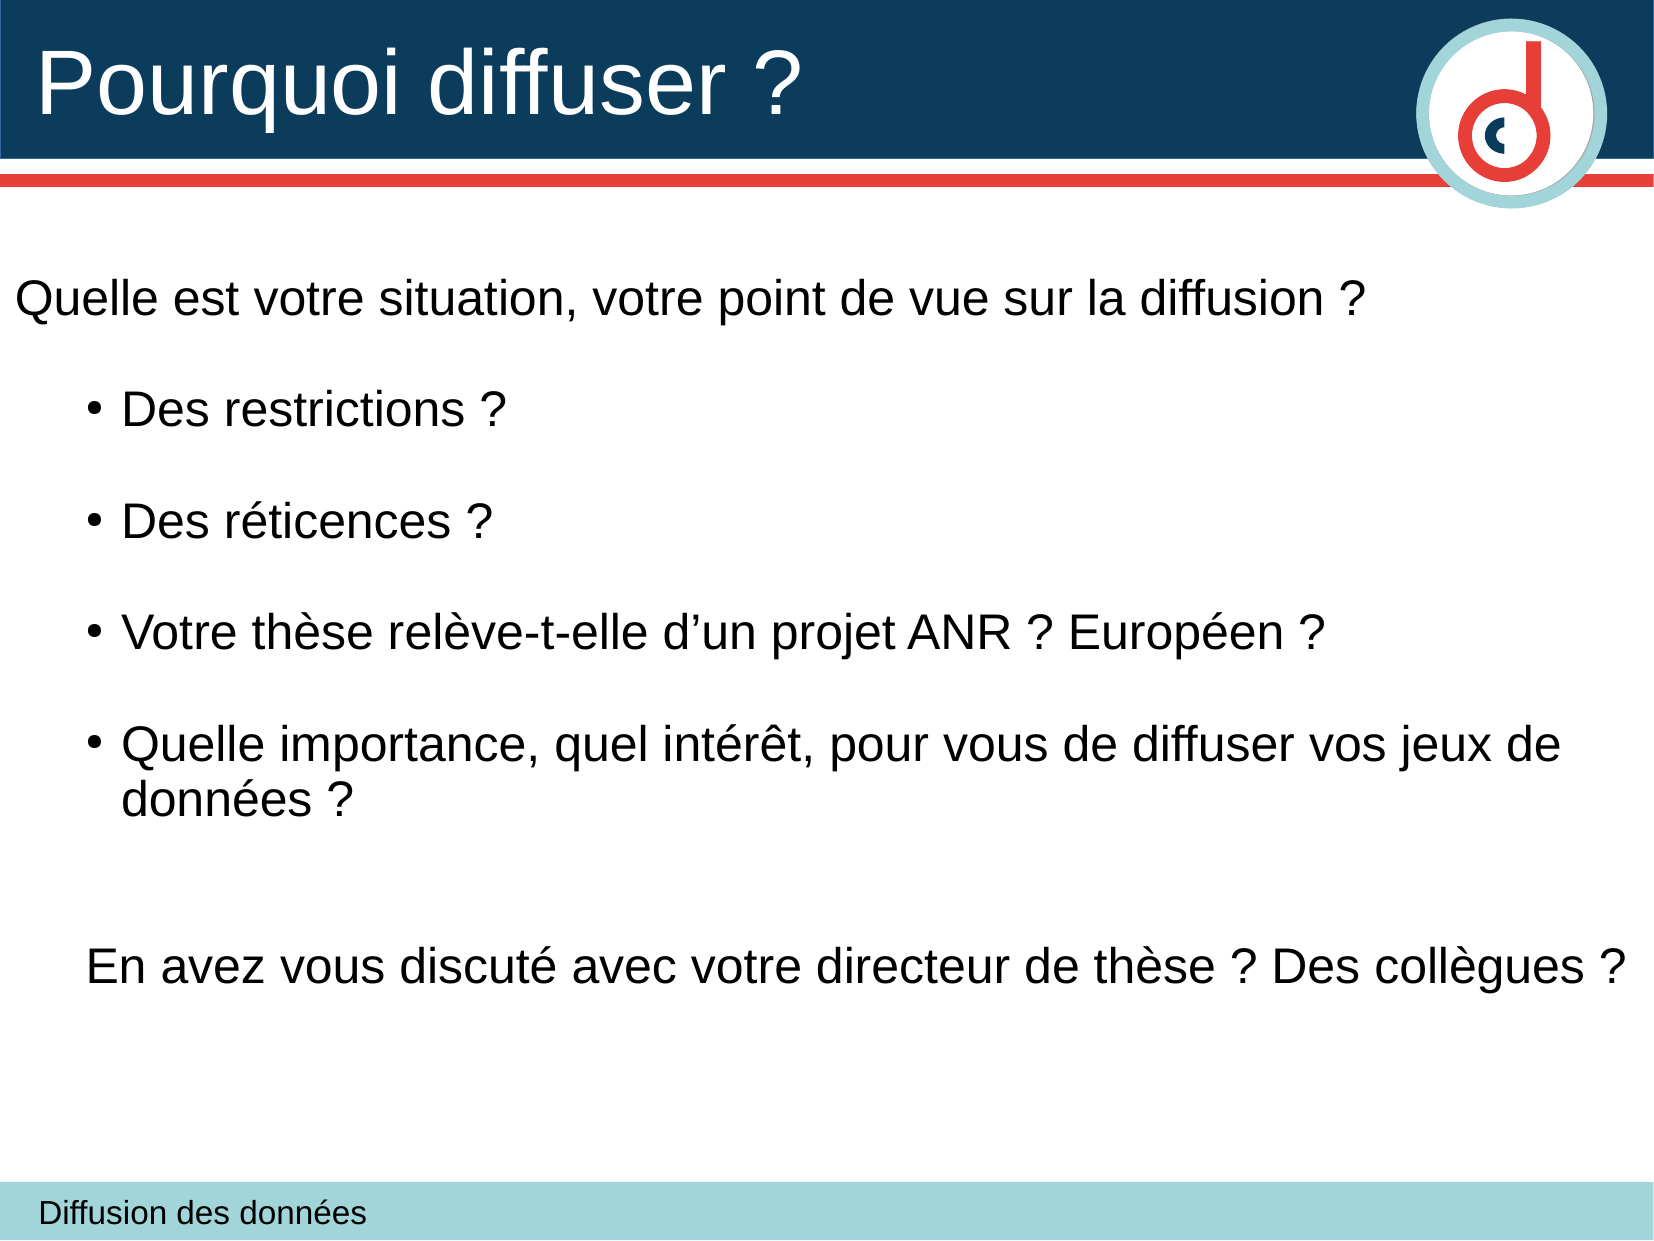

# Pourquoi diffuser ?
Quelle est votre situation, votre point de vue sur la diffusion ?
Des restrictions ?
Des réticences ?
Votre thèse relève-t-elle d’un projet ANR ? Européen ?
Quelle importance, quel intérêt, pour vous de diffuser vos jeux de données ?
En avez vous discuté avec votre directeur de thèse ? Des collègues ?
Diffusion des données